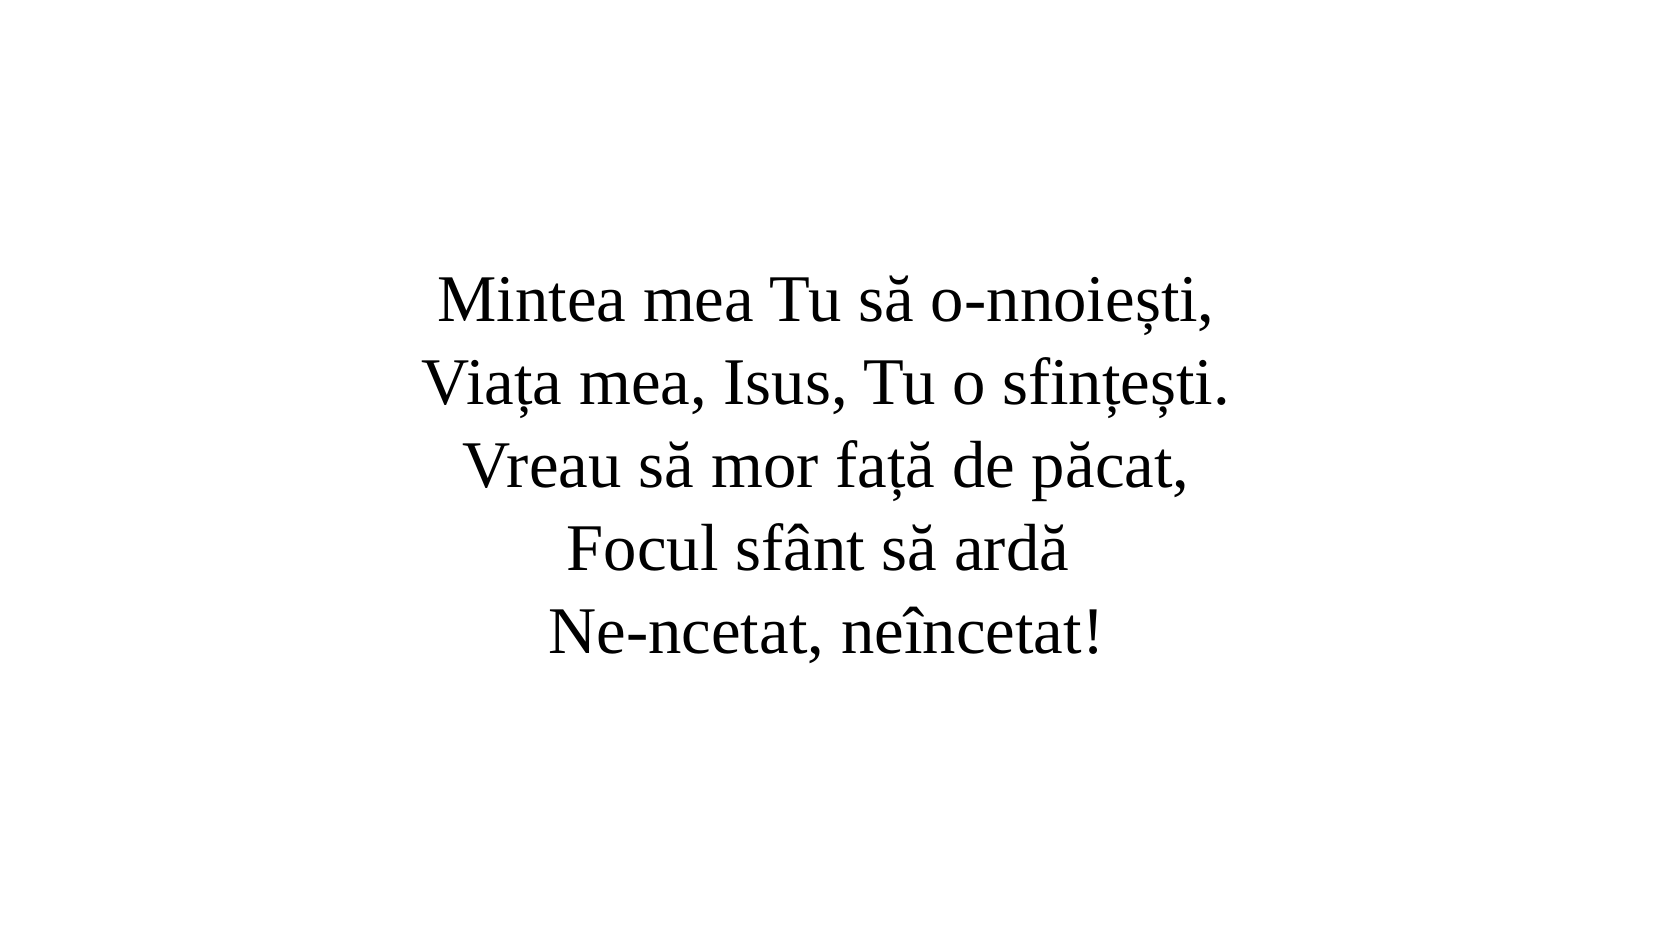

# Mintea mea Tu să o-nnoiești,
Viața mea, Isus, Tu o sfințești.
Vreau să mor față de păcat,
Focul sfânt să ardă
Ne-ncetat, neîncetat!